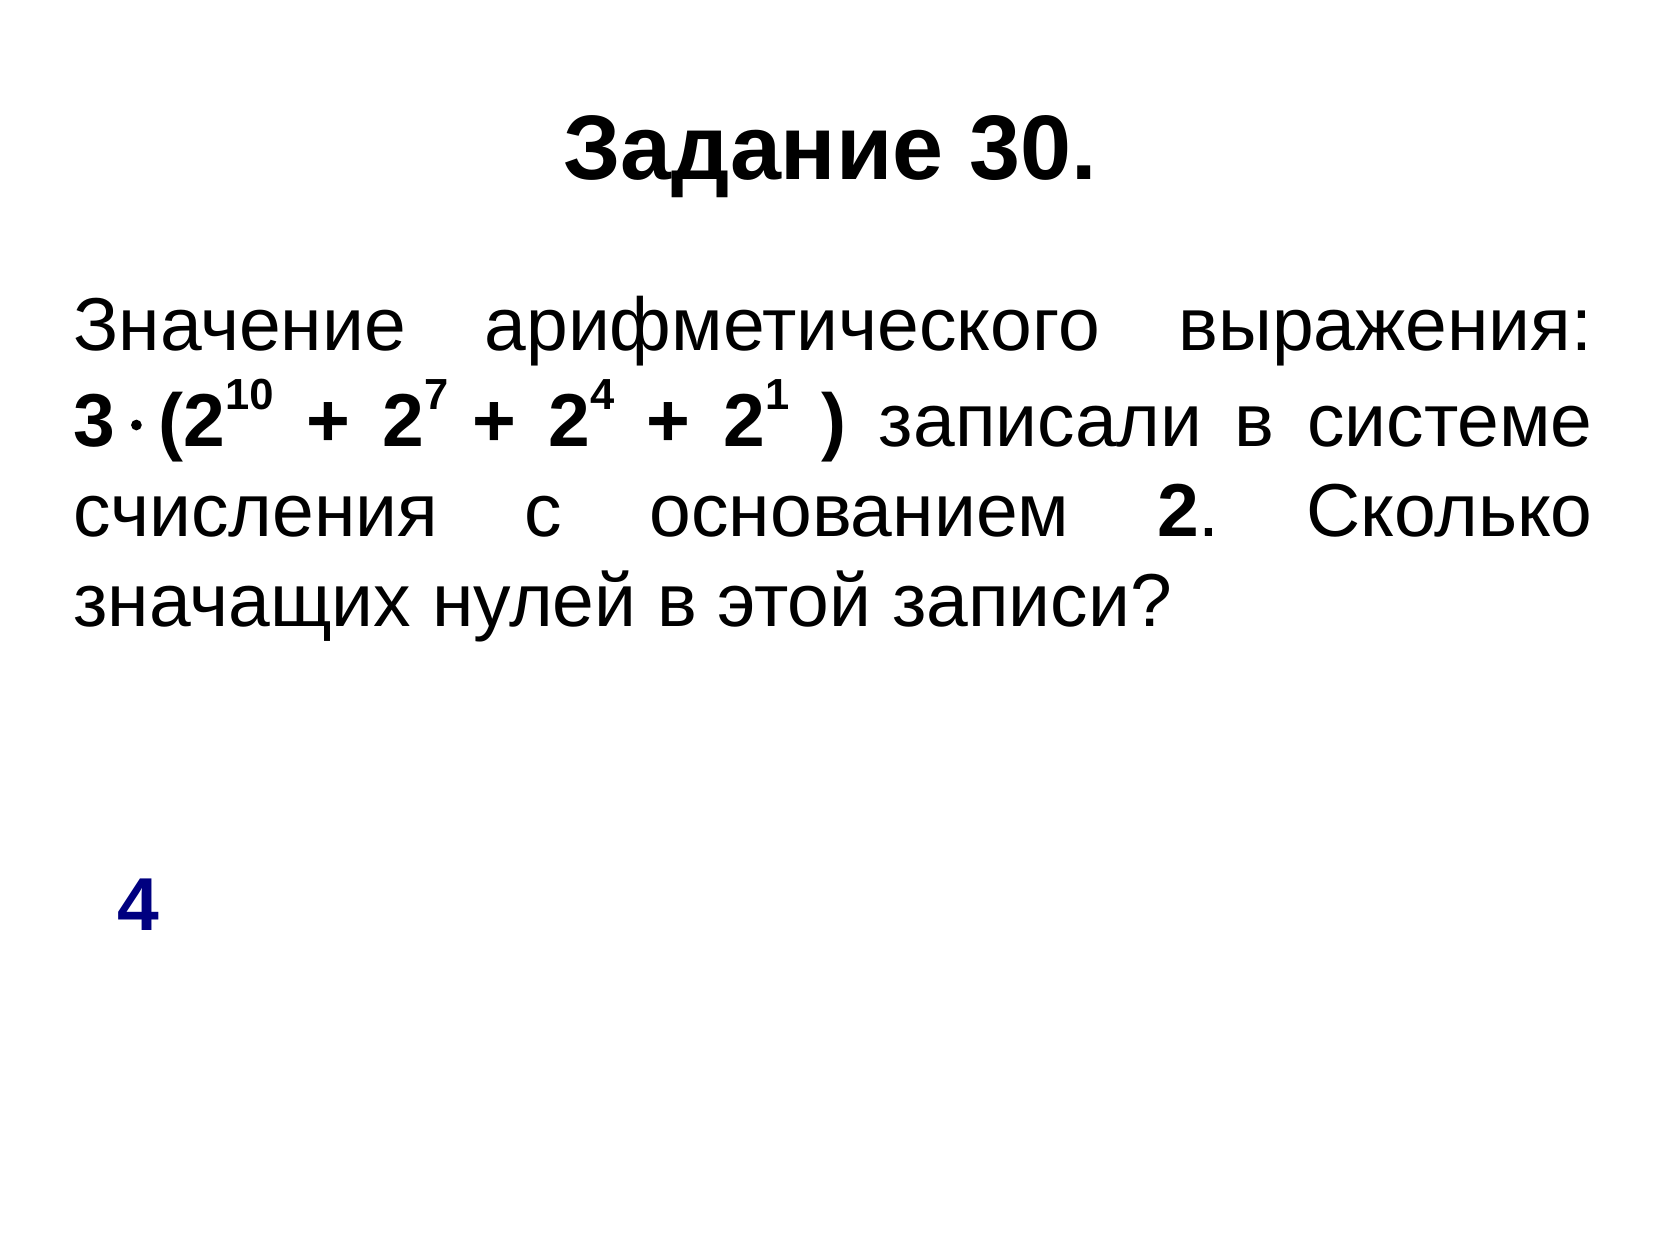

# Задание 30.
Значение арифметического выражения: 3(210 + 27 + 24 + 21 ) записали в системе счисления с основанием 2. Сколько значащих нулей в этой записи?
4